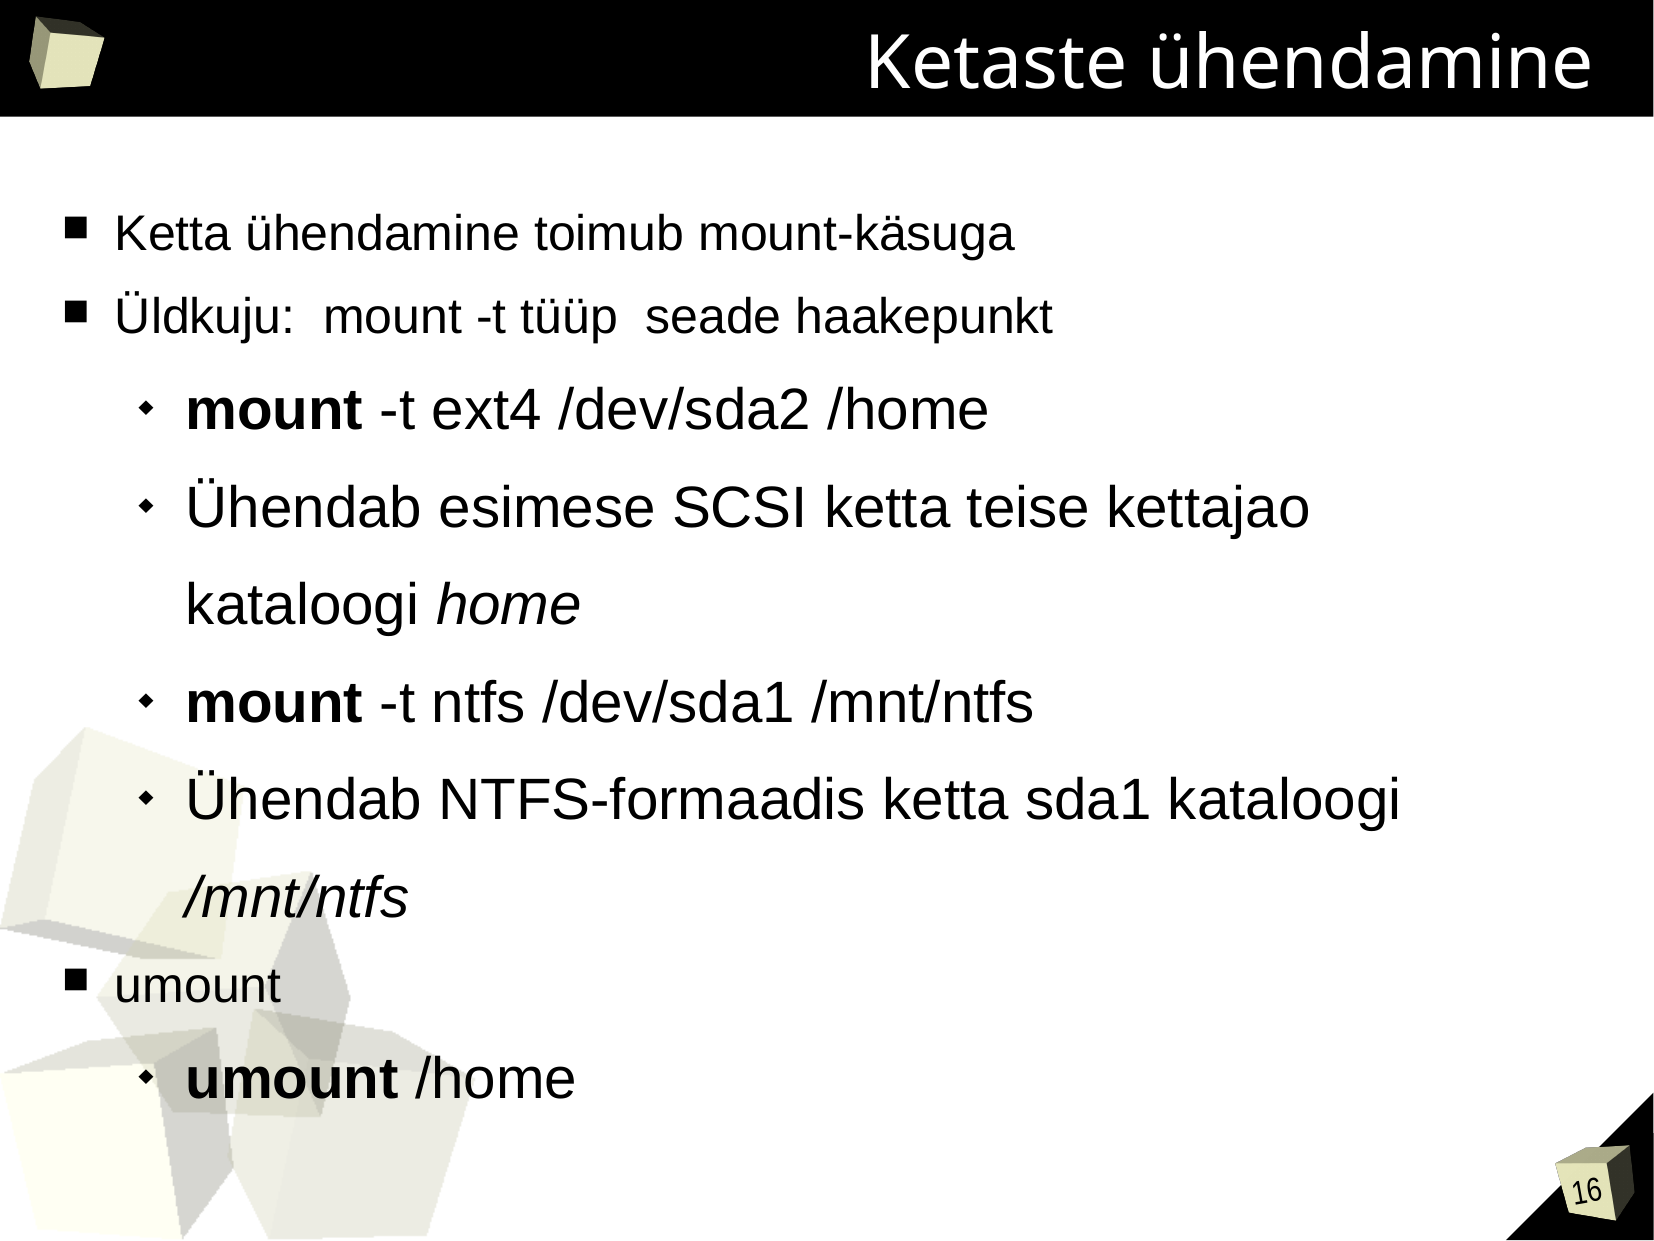

# Ketaste ühendamine
Ketta ühendamine toimub mount-käsuga
Üldkuju: mount -t tüüp seade haakepunkt
mount -t ext4 /dev/sda2 /home
Ühendab esimese SCSI ketta teise kettajao
kataloogi home
mount -t ntfs /dev/sda1 /mnt/ntfs
Ühendab NTFS-formaadis ketta sda1 kataloogi /mnt/ntfs
umount
umount /home